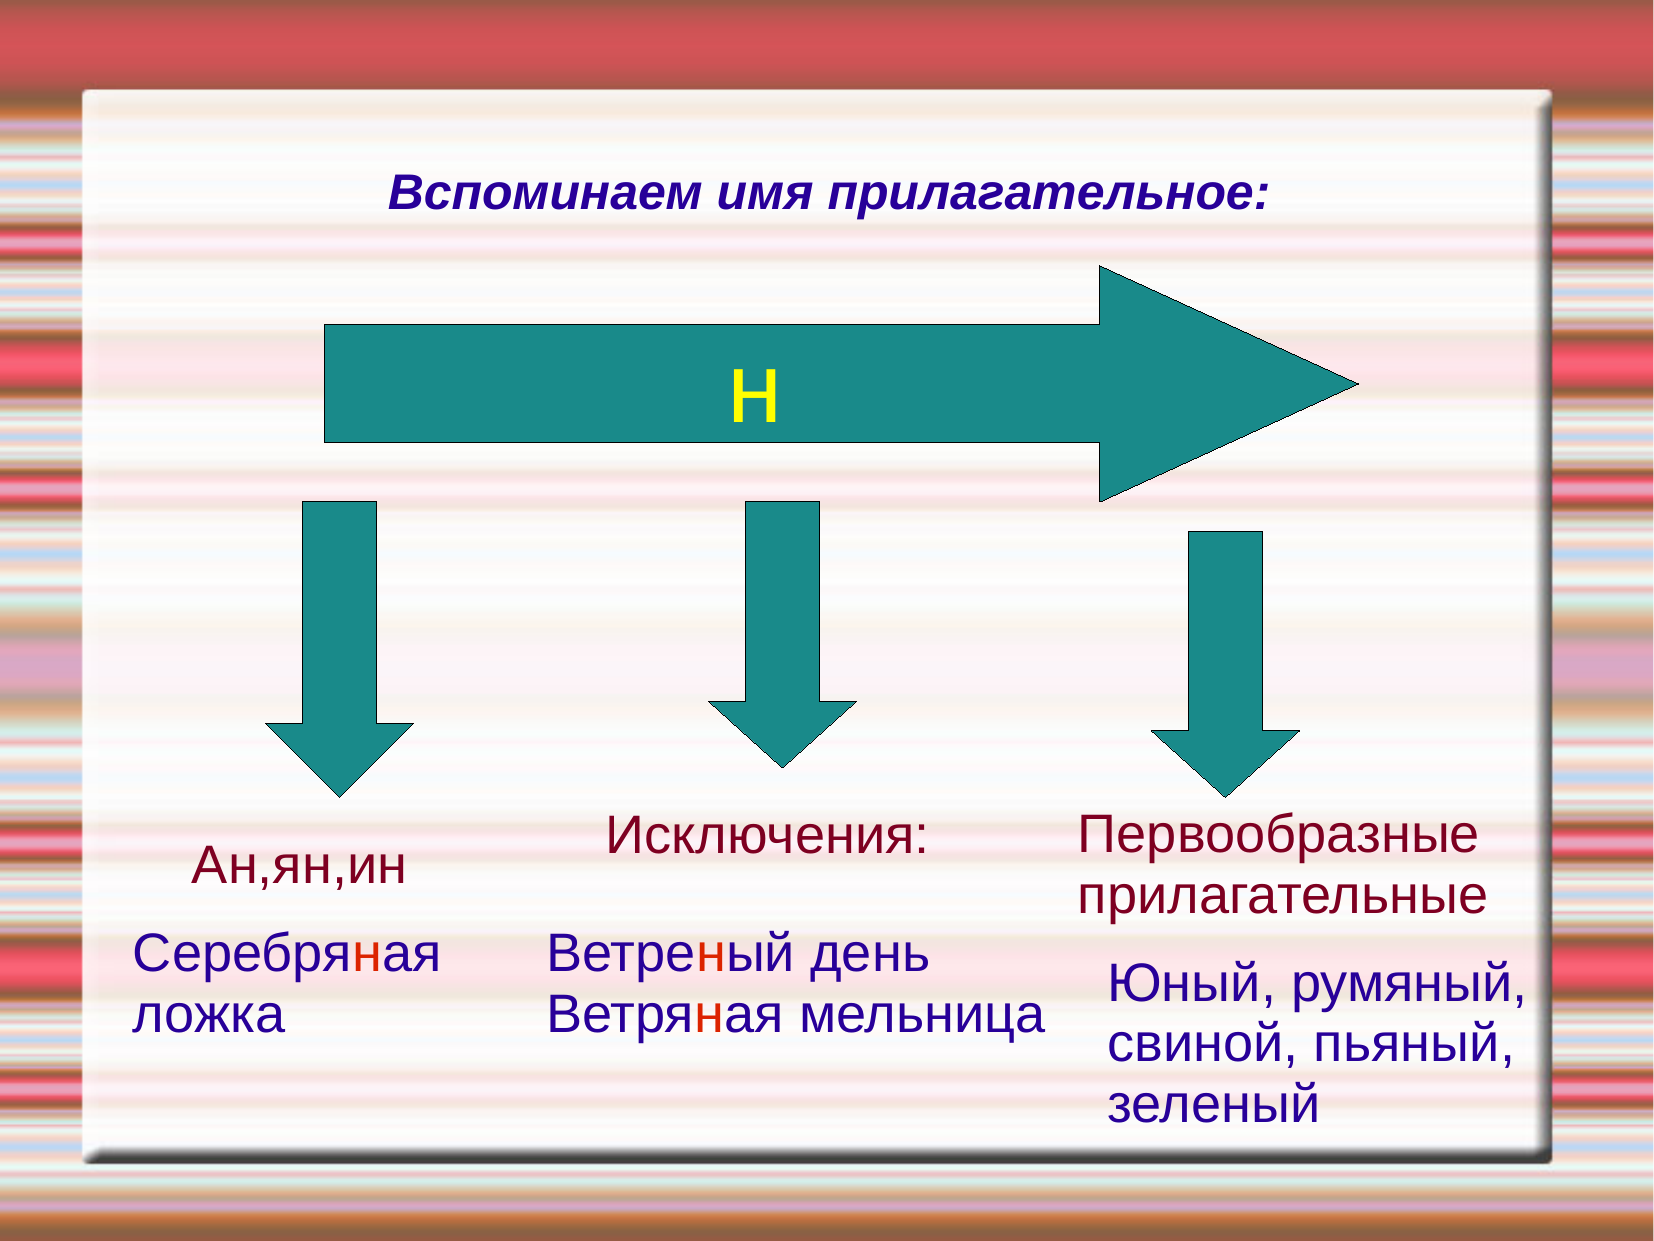

# Вспоминаем имя прилагательное:
н
Первообразные
прилагательные
Исключения:
Ан,ян,ин
Серебряная ложка
Ветреный день
Ветряная мельница
Юный, румяный,
свиной, пьяный,
зеленый